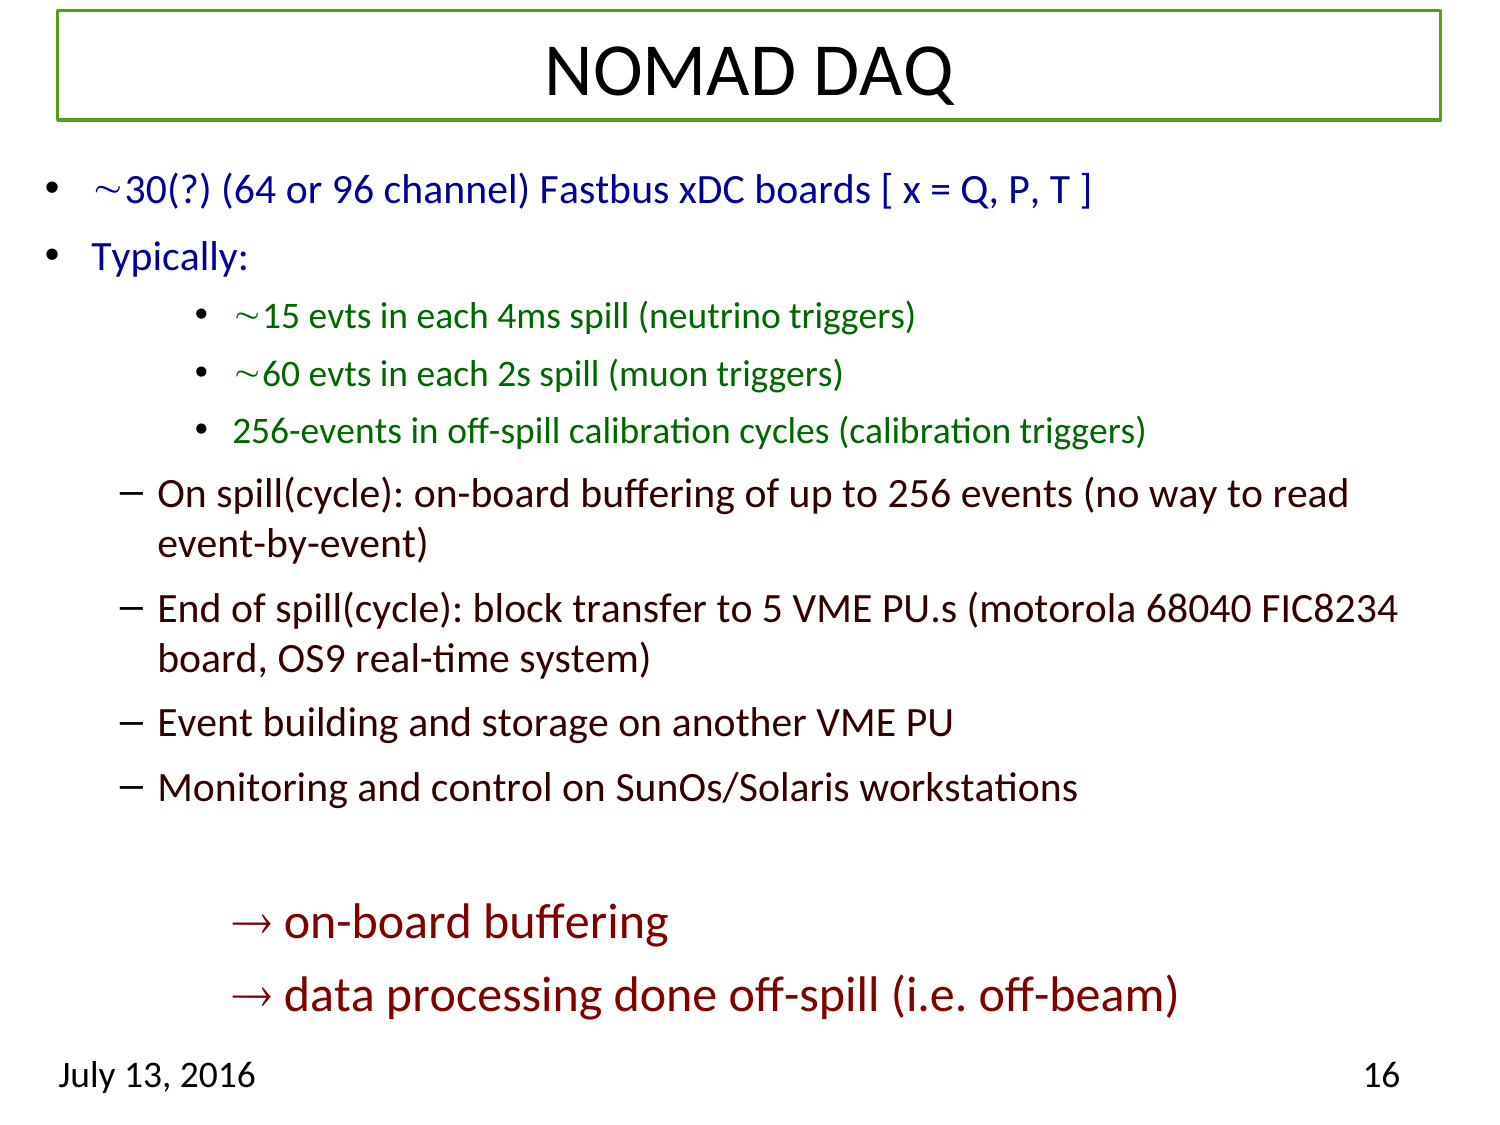

# NOMAD DAQ
~30(?) (64 or 96 channel) Fastbus xDC boards [ x = Q, P, T ]
Typically:
~15 evts in each 4ms spill (neutrino triggers)
~60 evts in each 2s spill (muon triggers)
256-events in off-spill calibration cycles (calibration triggers)
On spill(cycle): on-board buffering of up to 256 events (no way to read event-by-event)
End of spill(cycle): block transfer to 5 VME PU.s (motorola 68040 FIC8234 board, OS9 real-time system)
Event building and storage on another VME PU
Monitoring and control on SunOs/Solaris workstations
 on-board buffering
 data processing done off-spill (i.e. off-beam)
16